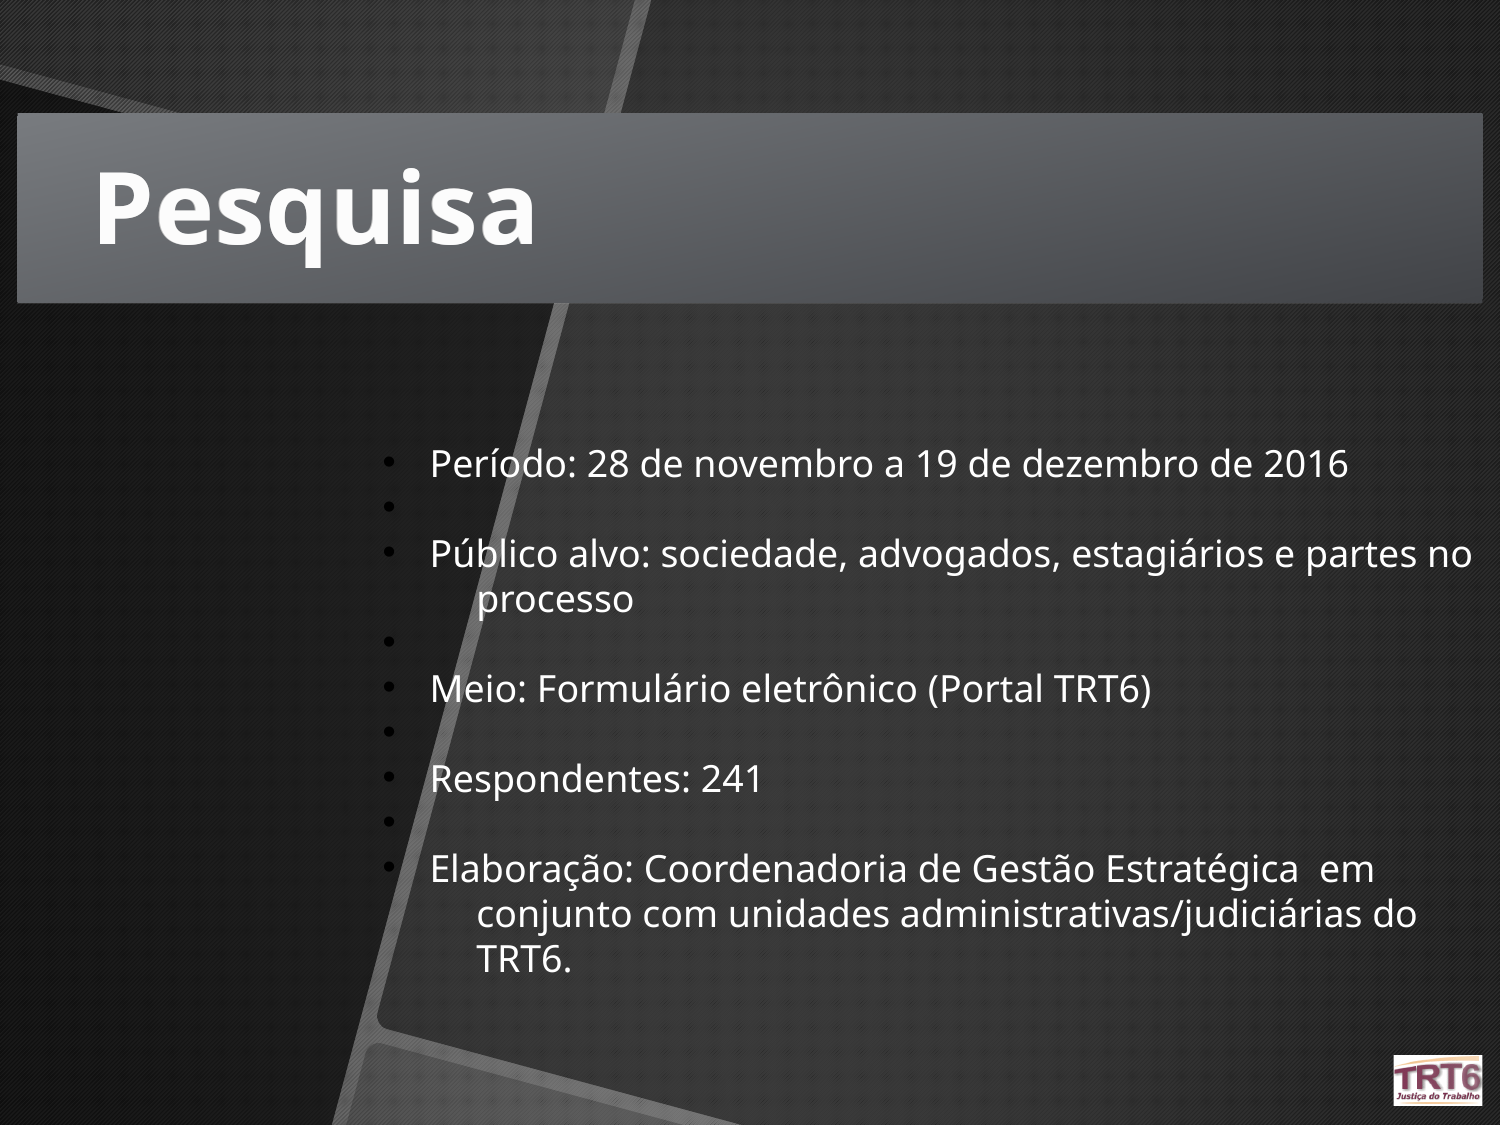

Pesquisa
Período: 28 de novembro a 19 de dezembro de 2016
Público alvo: sociedade, advogados, estagiários e partes no processo
Meio: Formulário eletrônico (Portal TRT6)
Respondentes: 241
Elaboração: Coordenadoria de Gestão Estratégica em conjunto com unidades administrativas/judiciárias do TRT6.